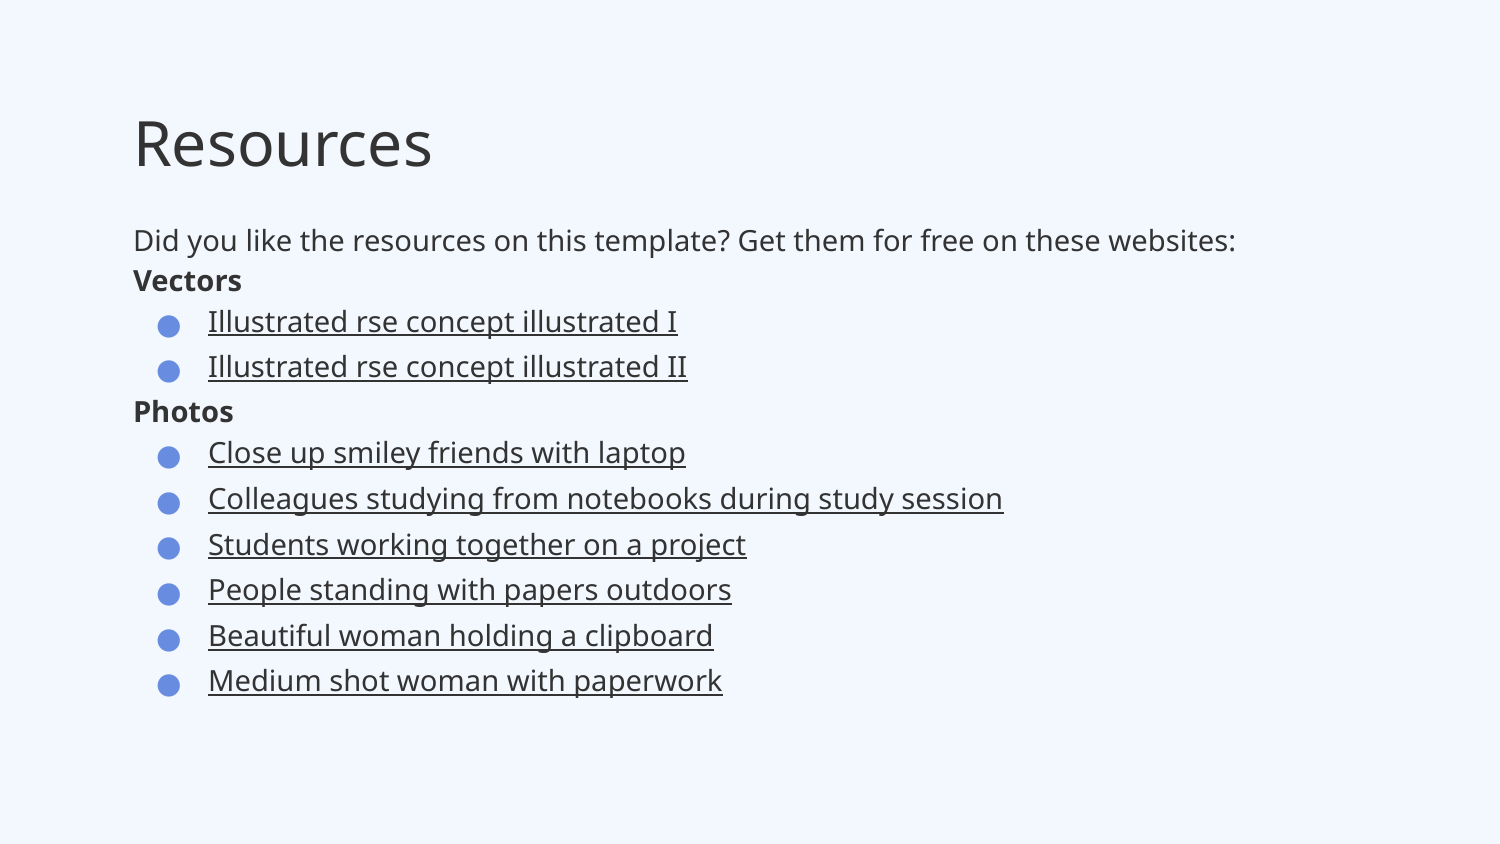

Resources
# Did you like the resources on this template? Get them for free on these websites:
Vectors
Illustrated rse concept illustrated I
Illustrated rse concept illustrated II
Photos
Close up smiley friends with laptop
Colleagues studying from notebooks during study session
Students working together on a project
People standing with papers outdoors
Beautiful woman holding a clipboard
Medium shot woman with paperwork